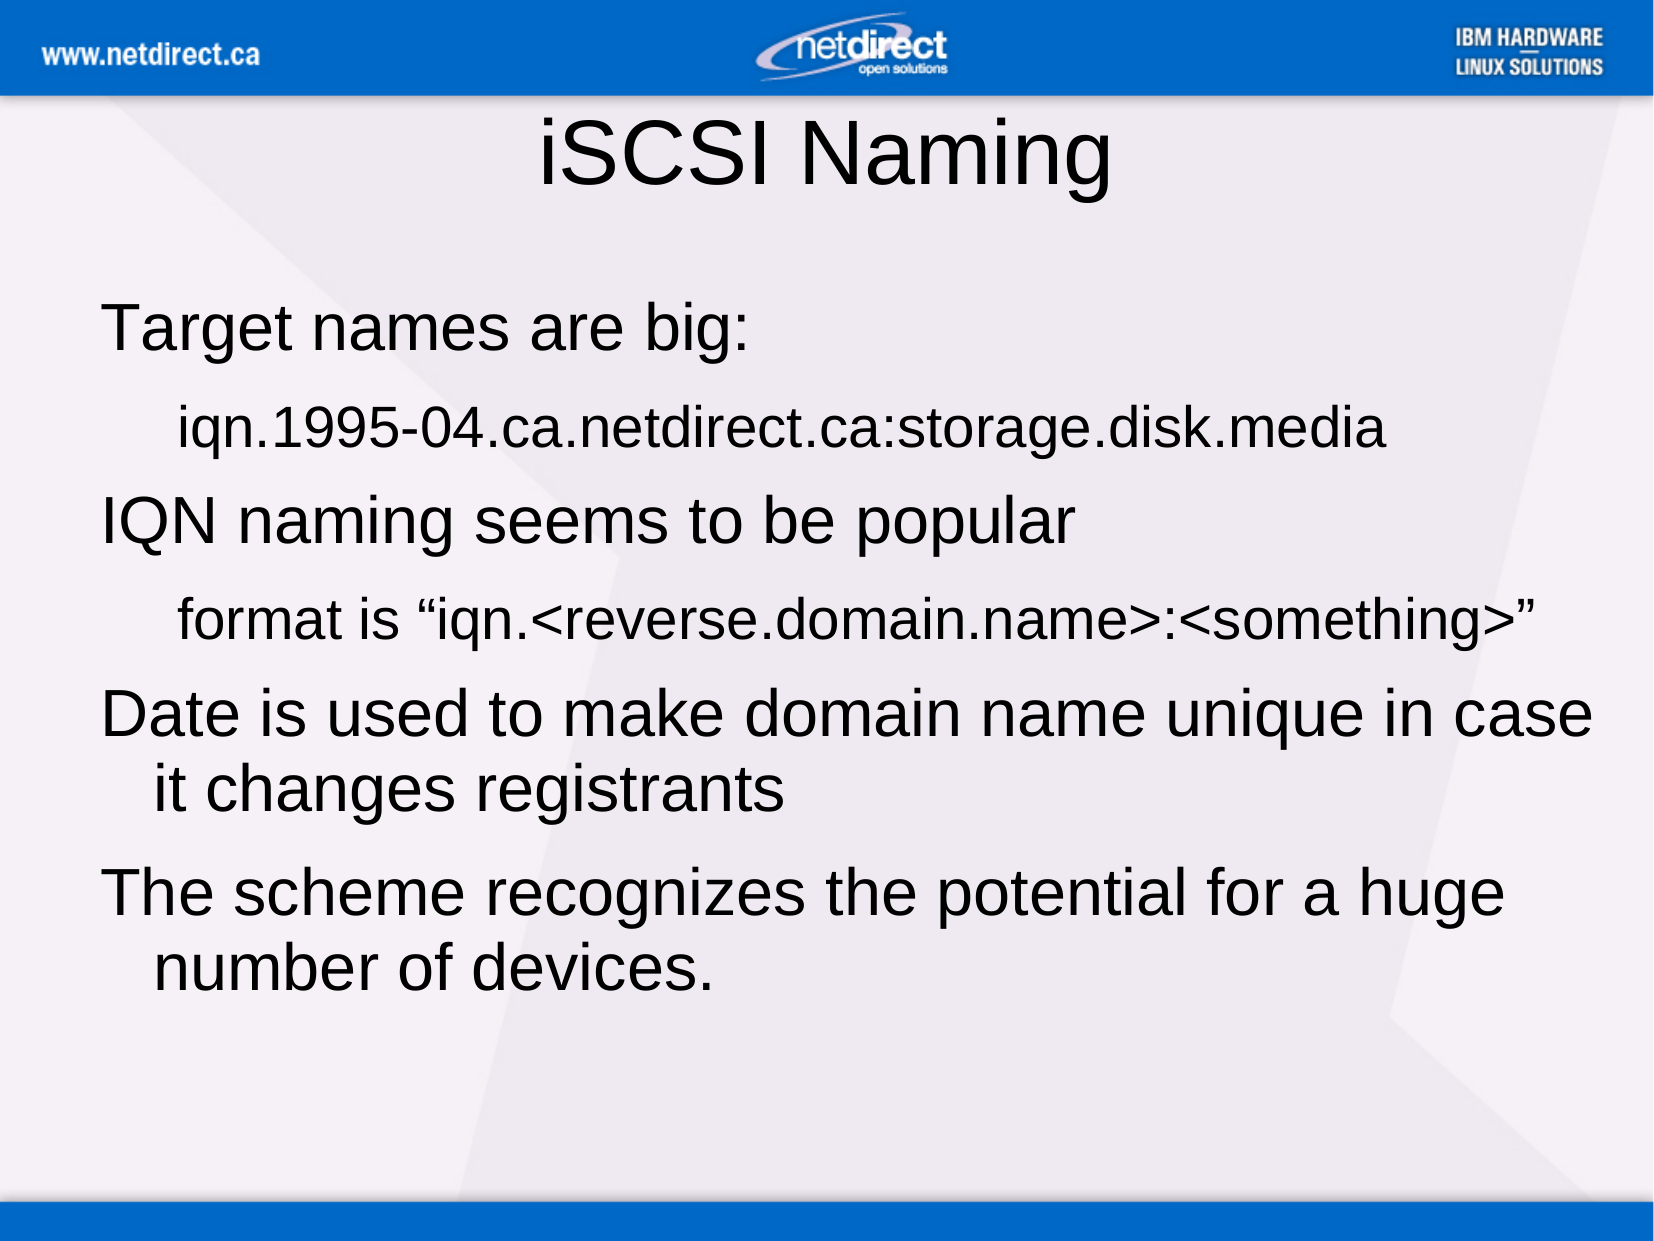

# iSCSI Naming
Target names are big:
iqn.1995-04.ca.netdirect.ca:storage.disk.media
IQN naming seems to be popular
format is “iqn.<reverse.domain.name>:<something>”
Date is used to make domain name unique in case it changes registrants
The scheme recognizes the potential for a huge number of devices.